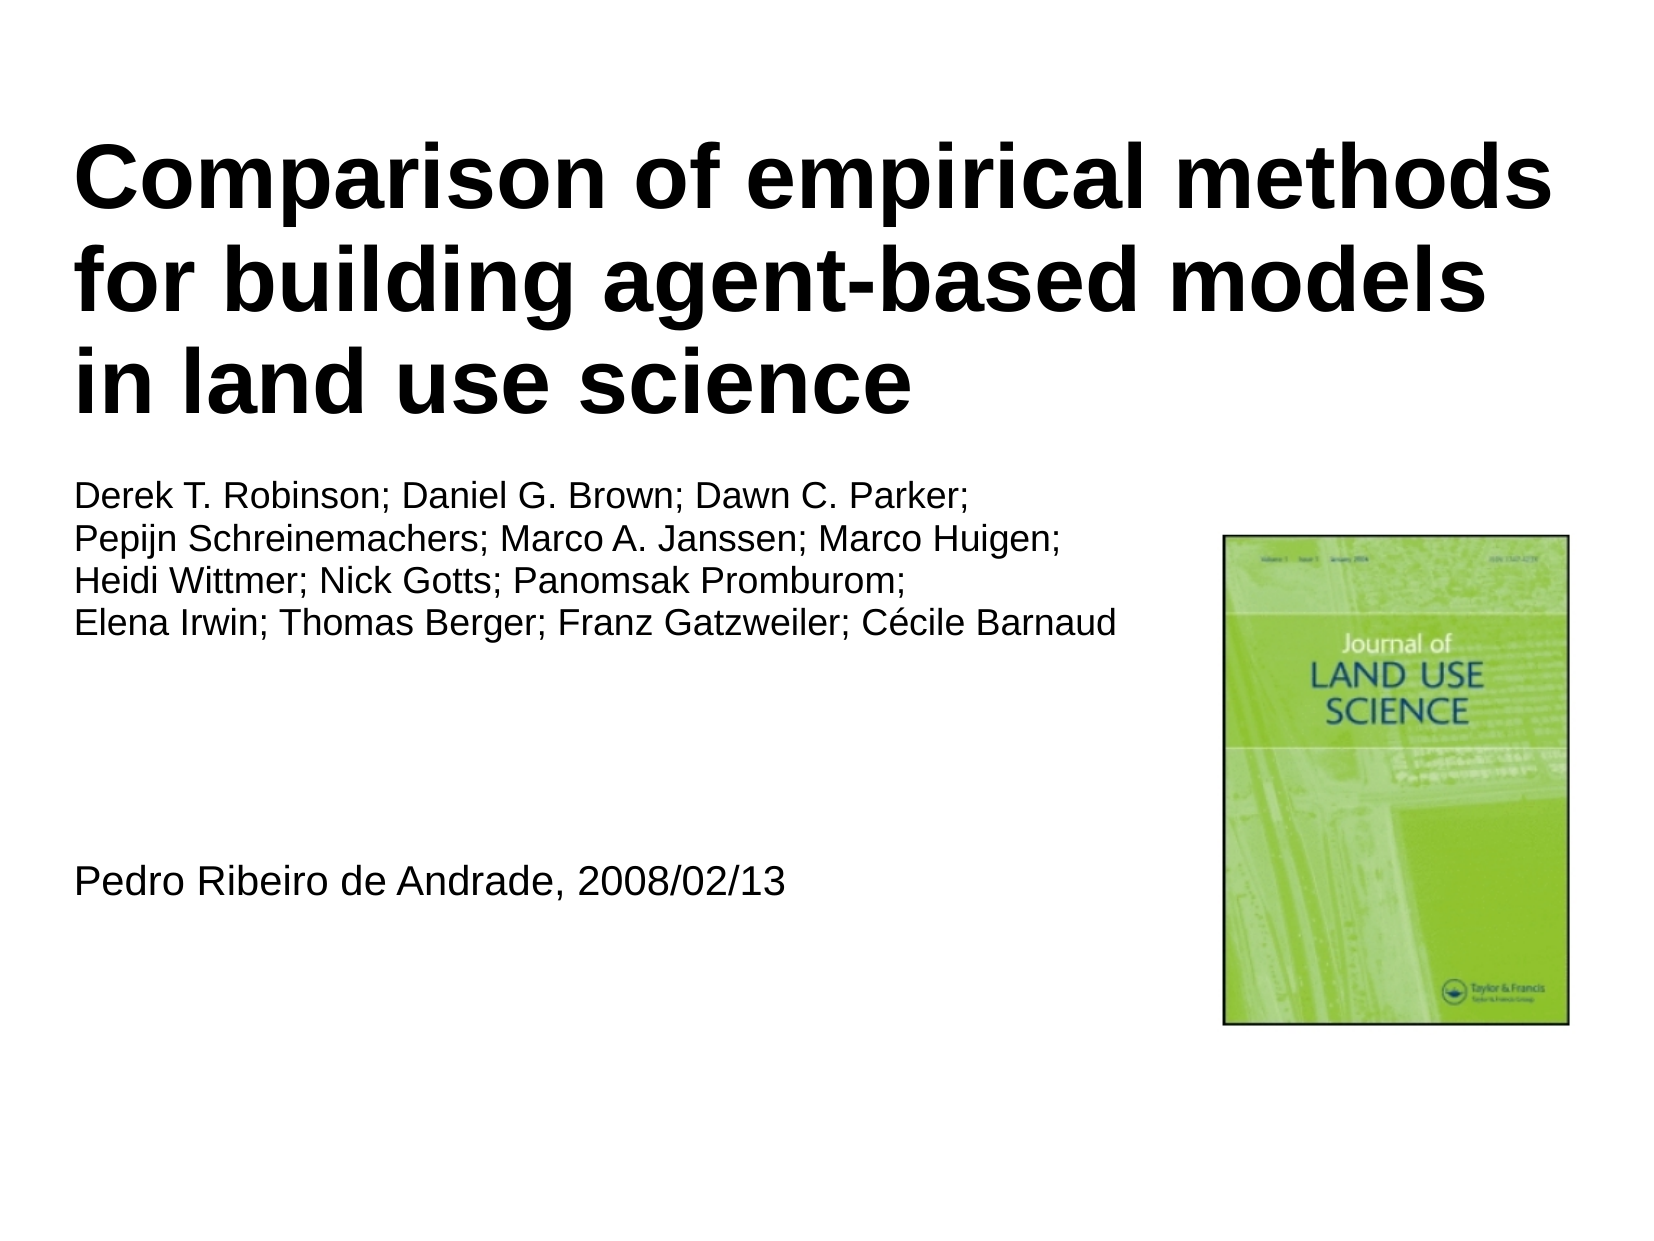

Comparison of empirical methods for building agent-based models in land use science
Derek T. Robinson; Daniel G. Brown; Dawn C. Parker;
Pepijn Schreinemachers; Marco A. Janssen; Marco Huigen;
Heidi Wittmer; Nick Gotts; Panomsak Promburom;
Elena Irwin; Thomas Berger; Franz Gatzweiler; Cécile Barnaud
Pedro Ribeiro de Andrade, 2008/02/13